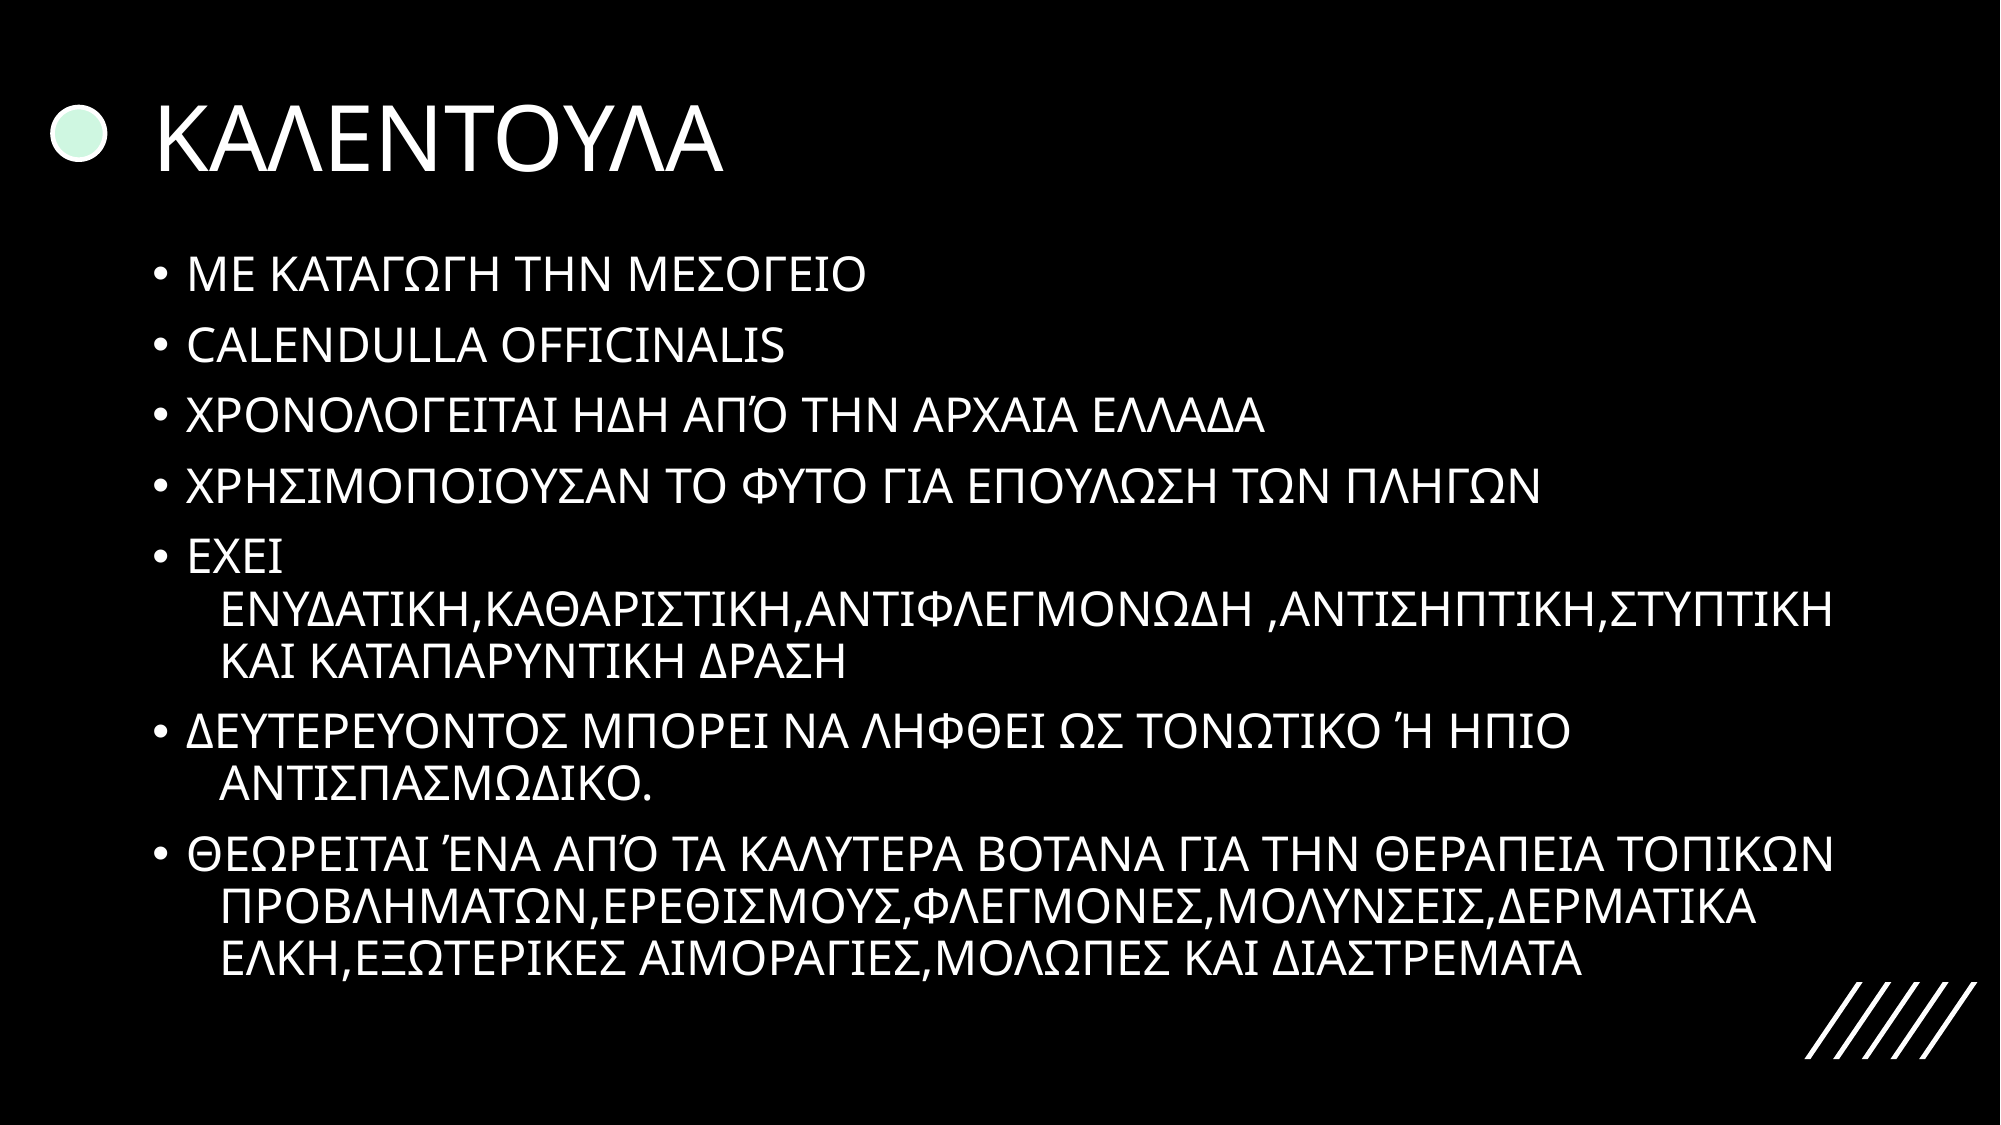

# ΚΑΛΕΝΤΟΥΛΑ
ΜΕ ΚΑΤΑΓΩΓΗ ΤΗΝ ΜΕΣΟΓΕΙΟ
CALENDULLA OFFICINALIS
ΧΡΟΝΟΛΟΓΕΙΤΑΙ ΗΔΗ ΑΠΌ ΤΗΝ ΑΡΧΑΙΑ ΕΛΛΑΔΑ
ΧΡΗΣΙΜΟΠΟΙΟΥΣΑΝ ΤΟ ΦΥΤΟ ΓΙΑ ΕΠΟΥΛΩΣΗ ΤΩΝ ΠΛΗΓΩΝ
ΕΧΕΙ ΕΝΥΔΑΤΙΚΗ,ΚΑΘΑΡΙΣΤΙΚΗ,ΑΝΤΙΦΛΕΓΜΟΝΩΔΗ ,ΑΝΤΙΣΗΠΤΙΚΗ,ΣΤΥΠΤΙΚΗ ΚΑΙ ΚΑΤΑΠΑΡΥΝΤΙΚΗ ΔΡΑΣΗ
ΔΕΥΤΕΡΕΥΟΝΤΟΣ ΜΠΟΡΕΙ ΝΑ ΛΗΦΘΕΙ ΩΣ ΤΟΝΩΤΙΚΟ Ή ΗΠΙΟ ΑΝΤΙΣΠΑΣΜΩΔΙΚΟ.
ΘΕΩΡΕΙΤΑΙ ΈΝΑ ΑΠΌ ΤΑ ΚΑΛΥΤΕΡΑ ΒΟΤΑΝΑ ΓΙΑ ΤΗΝ ΘΕΡΑΠΕΙΑ ΤΟΠΙΚΩΝ ΠΡΟΒΛΗΜΑΤΩΝ,ΕΡΕΘΙΣΜΟΥΣ,ΦΛΕΓΜΟΝΕΣ,ΜΟΛΥΝΣΕΙΣ,ΔΕΡΜΑΤΙΚΑ ΕΛΚΗ,ΕΞΩΤΕΡΙΚΕΣ ΑΙΜΟΡΑΓΙΕΣ,ΜΟΛΩΠΕΣ ΚΑΙ ΔΙΑΣΤΡΕΜΑΤΑ